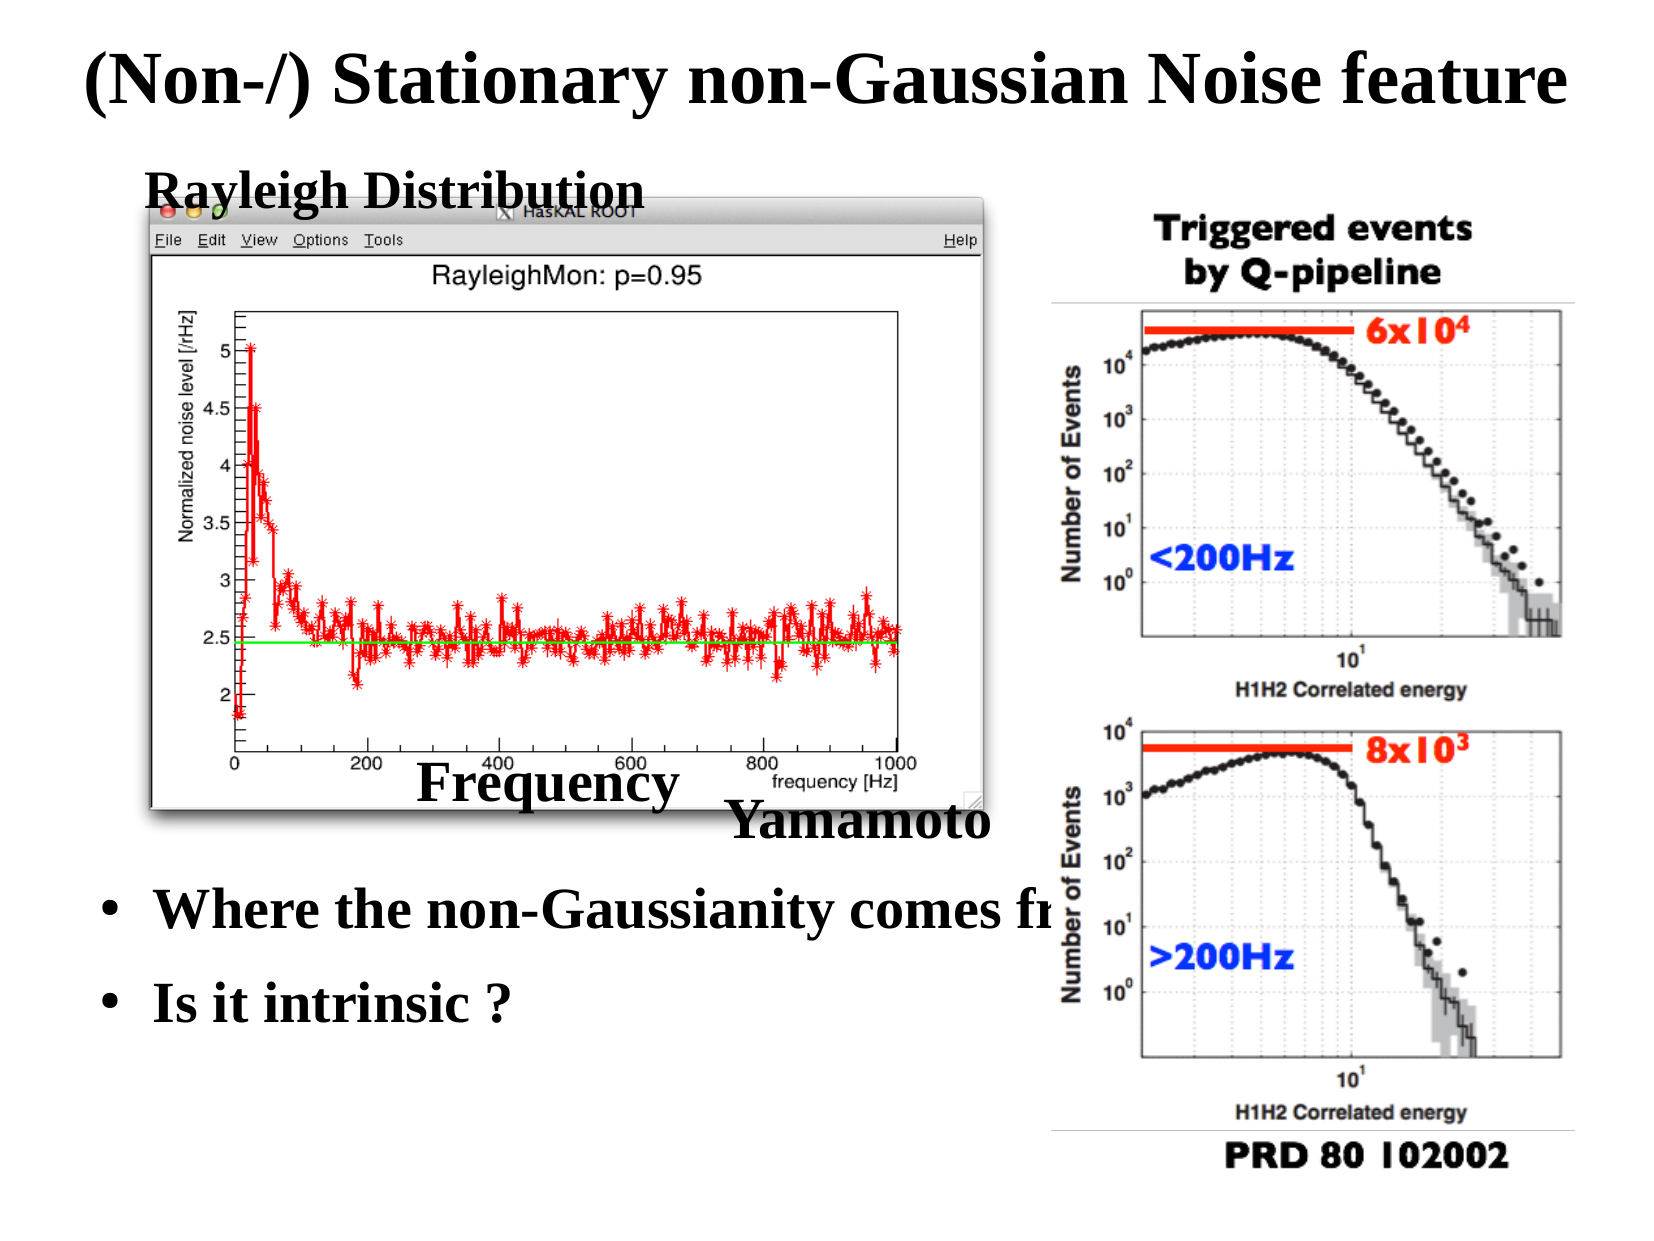

# (Non-/) Stationary non-Gaussian Noise feature
Rayleigh Distribution
Frequency
Yamamoto
Where the non-Gaussianity comes from?
Is it intrinsic ?